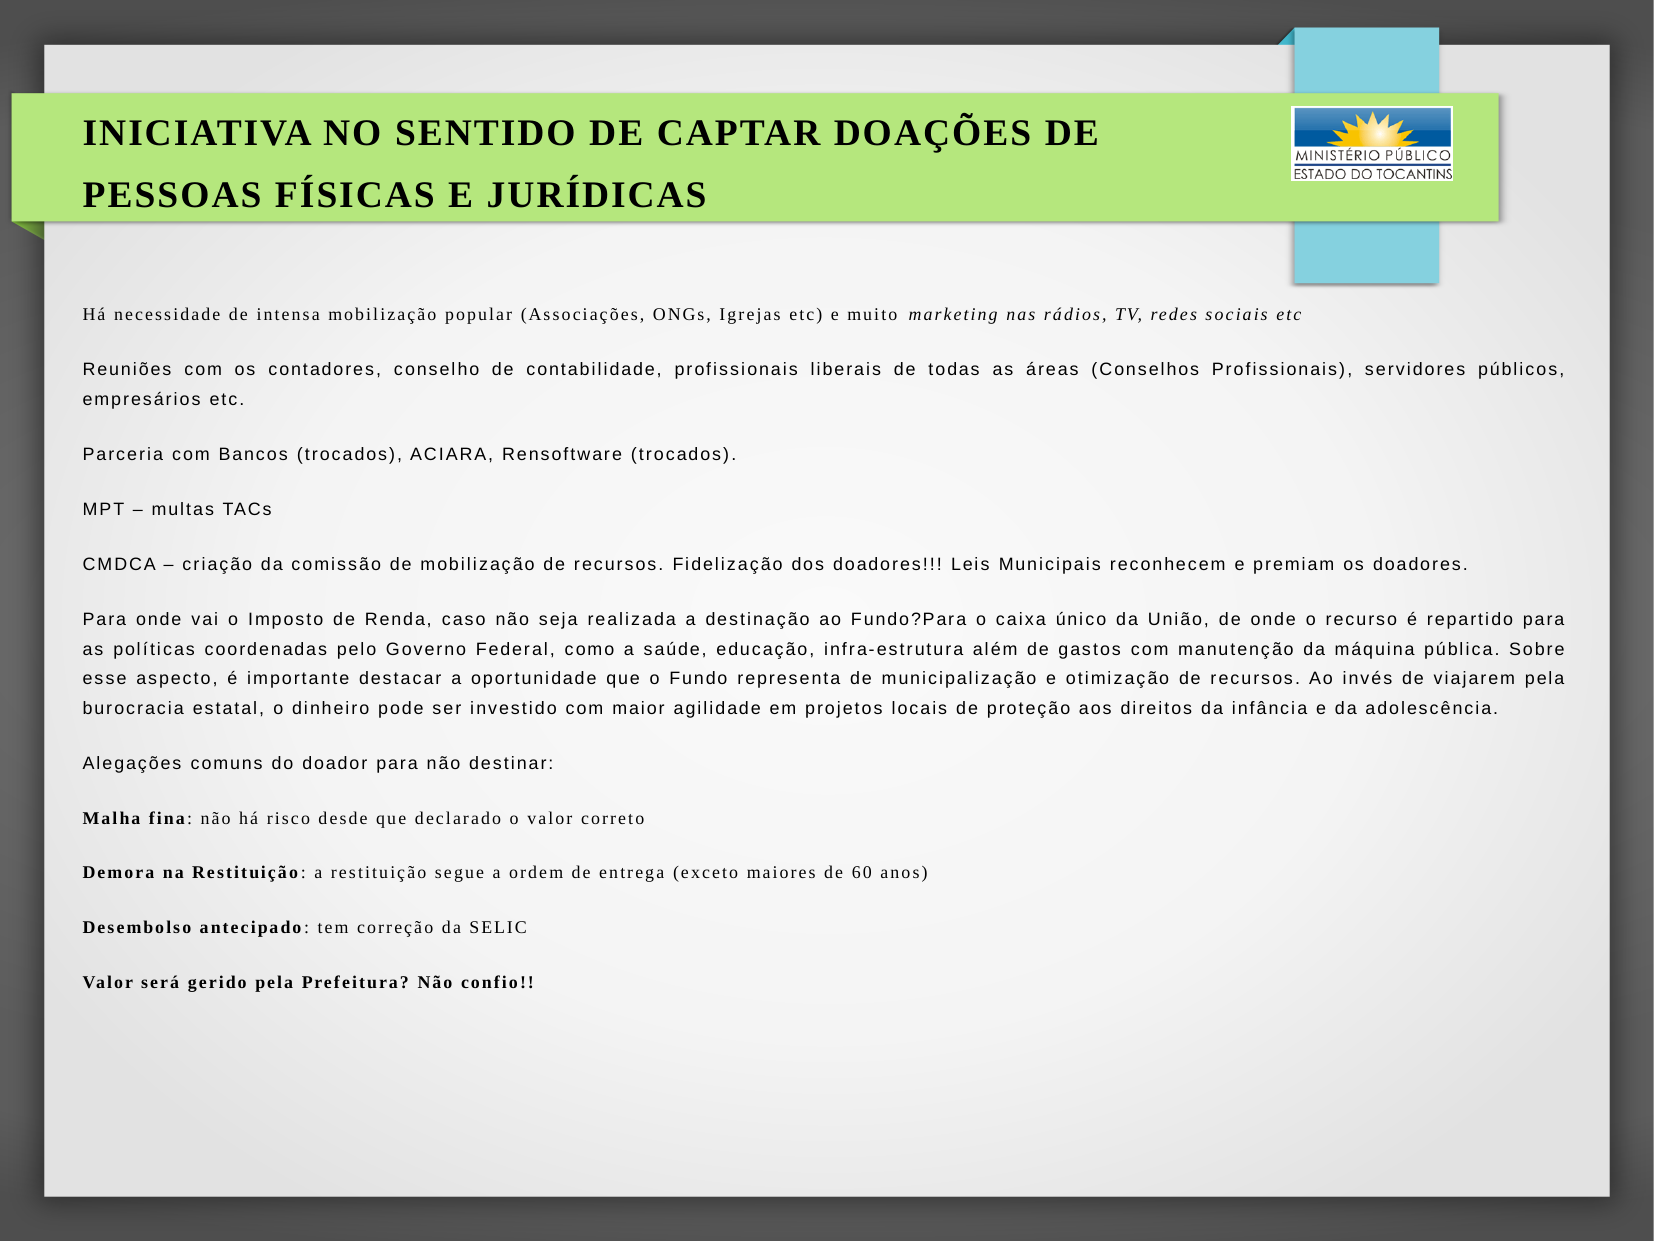

# INICIATIVA NO SENTIDO DE CAPTAR DOAÇÕES DE PESSOAS FÍSICAS E JURÍDICAS
Há necessidade de intensa mobilização popular (Associações, ONGs, Igrejas etc) e muito marketing nas rádios, TV, redes sociais etc
Reuniões com os contadores, conselho de contabilidade, profissionais liberais de todas as áreas (Conselhos Profissionais), servidores públicos, empresários etc.
Parceria com Bancos (trocados), ACIARA, Rensoftware (trocados).
MPT – multas TACs
CMDCA – criação da comissão de mobilização de recursos. Fidelização dos doadores!!! Leis Municipais reconhecem e premiam os doadores.
Para onde vai o Imposto de Renda, caso não seja realizada a destinação ao Fundo?Para o caixa único da União, de onde o recurso é repartido para as políticas coordenadas pelo Governo Federal, como a saúde, educação, infra-estrutura além de gastos com manutenção da máquina pública. Sobre esse aspecto, é importante destacar a oportunidade que o Fundo representa de municipalização e otimização de recursos. Ao invés de viajarem pela burocracia estatal, o dinheiro pode ser investido com maior agilidade em projetos locais de proteção aos direitos da infância e da adolescência.
Alegações comuns do doador para não destinar:
Malha fina: não há risco desde que declarado o valor correto
Demora na Restituição: a restituição segue a ordem de entrega (exceto maiores de 60 anos)
Desembolso antecipado: tem correção da SELIC
Valor será gerido pela Prefeitura? Não confio!!